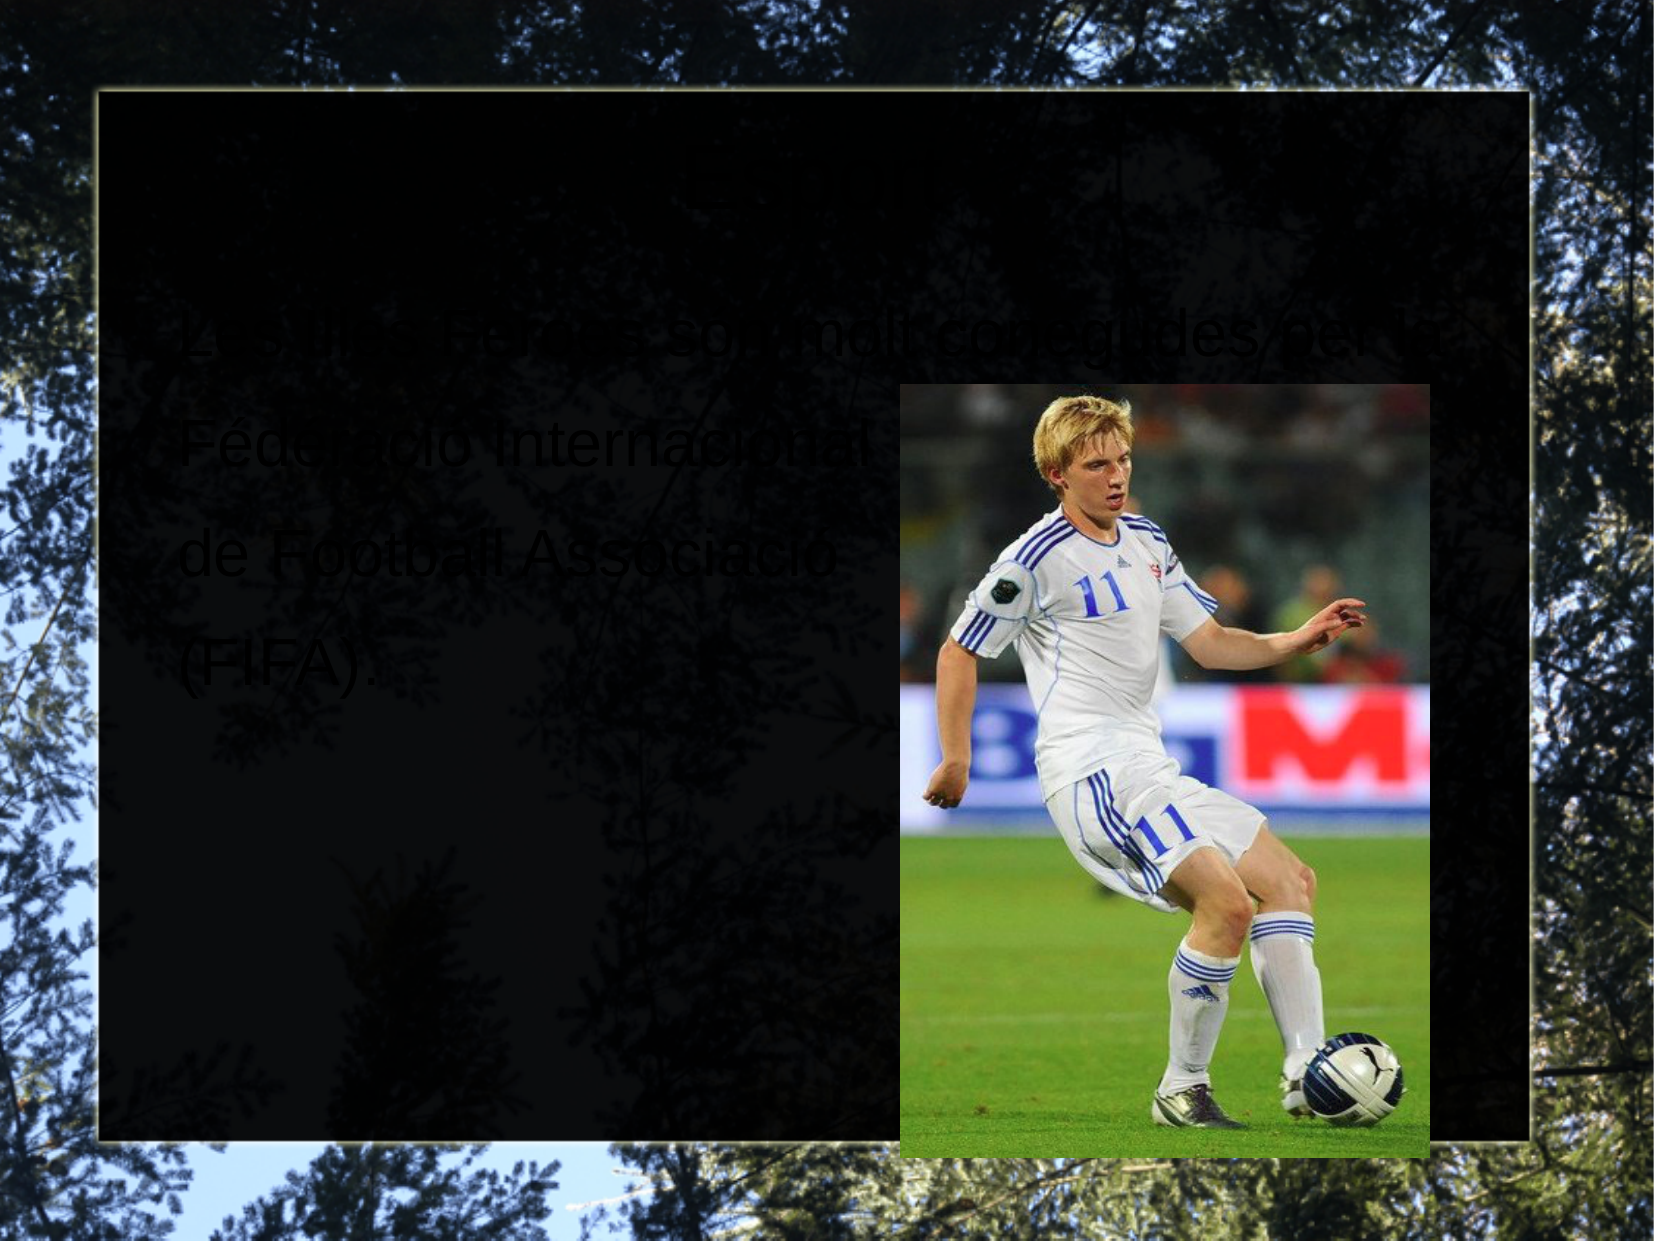

# Esport
Les Illes Feroes són molt conegudes per la
Fédéració Internacional
de Football Associació
(FIFA).